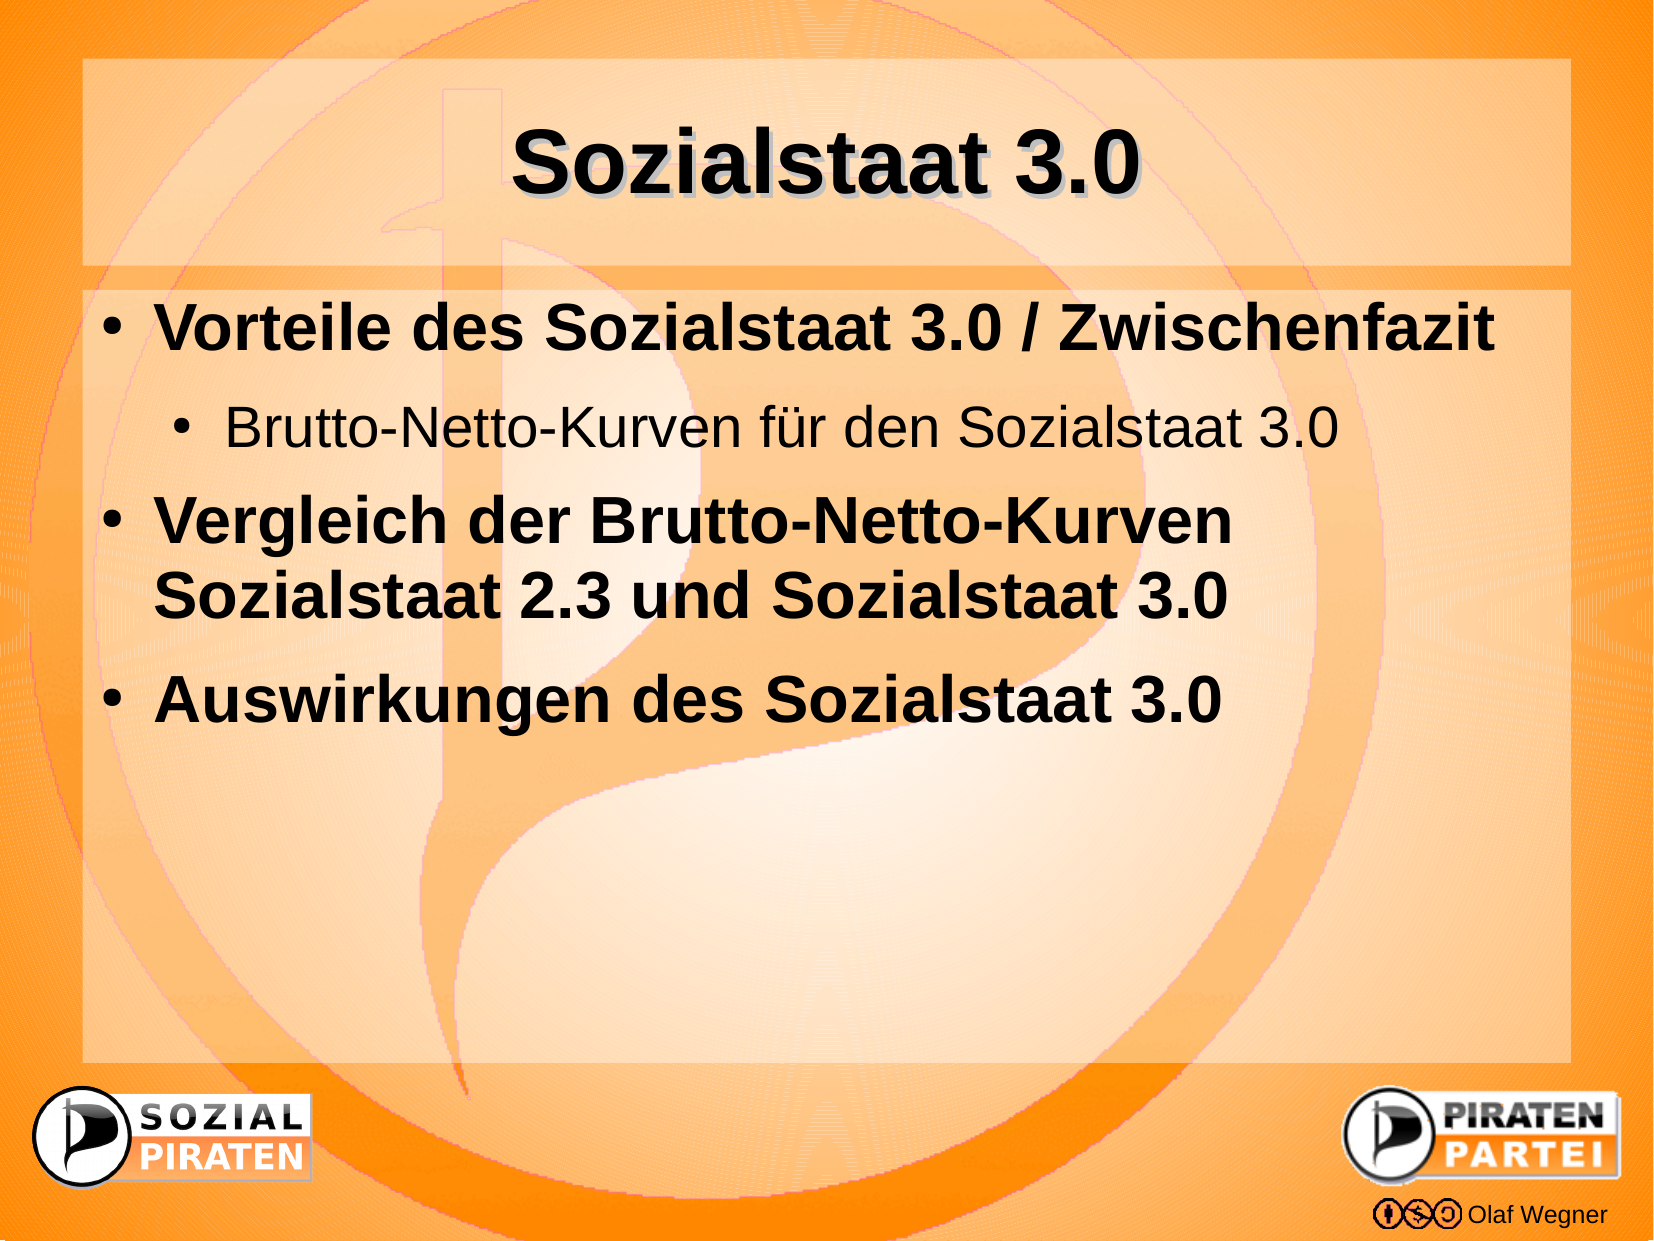

Sozialstaat 3.0
# Vorteile des Sozialstaat 3.0 / Zwischenfazit
Brutto-Netto-Kurven für den Sozialstaat 3.0
Vergleich der Brutto-Netto-Kurven
Sozialstaat 2.3 und Sozialstaat 3.0
Auswirkungen des Sozialstaat 3.0
Olaf Wegner